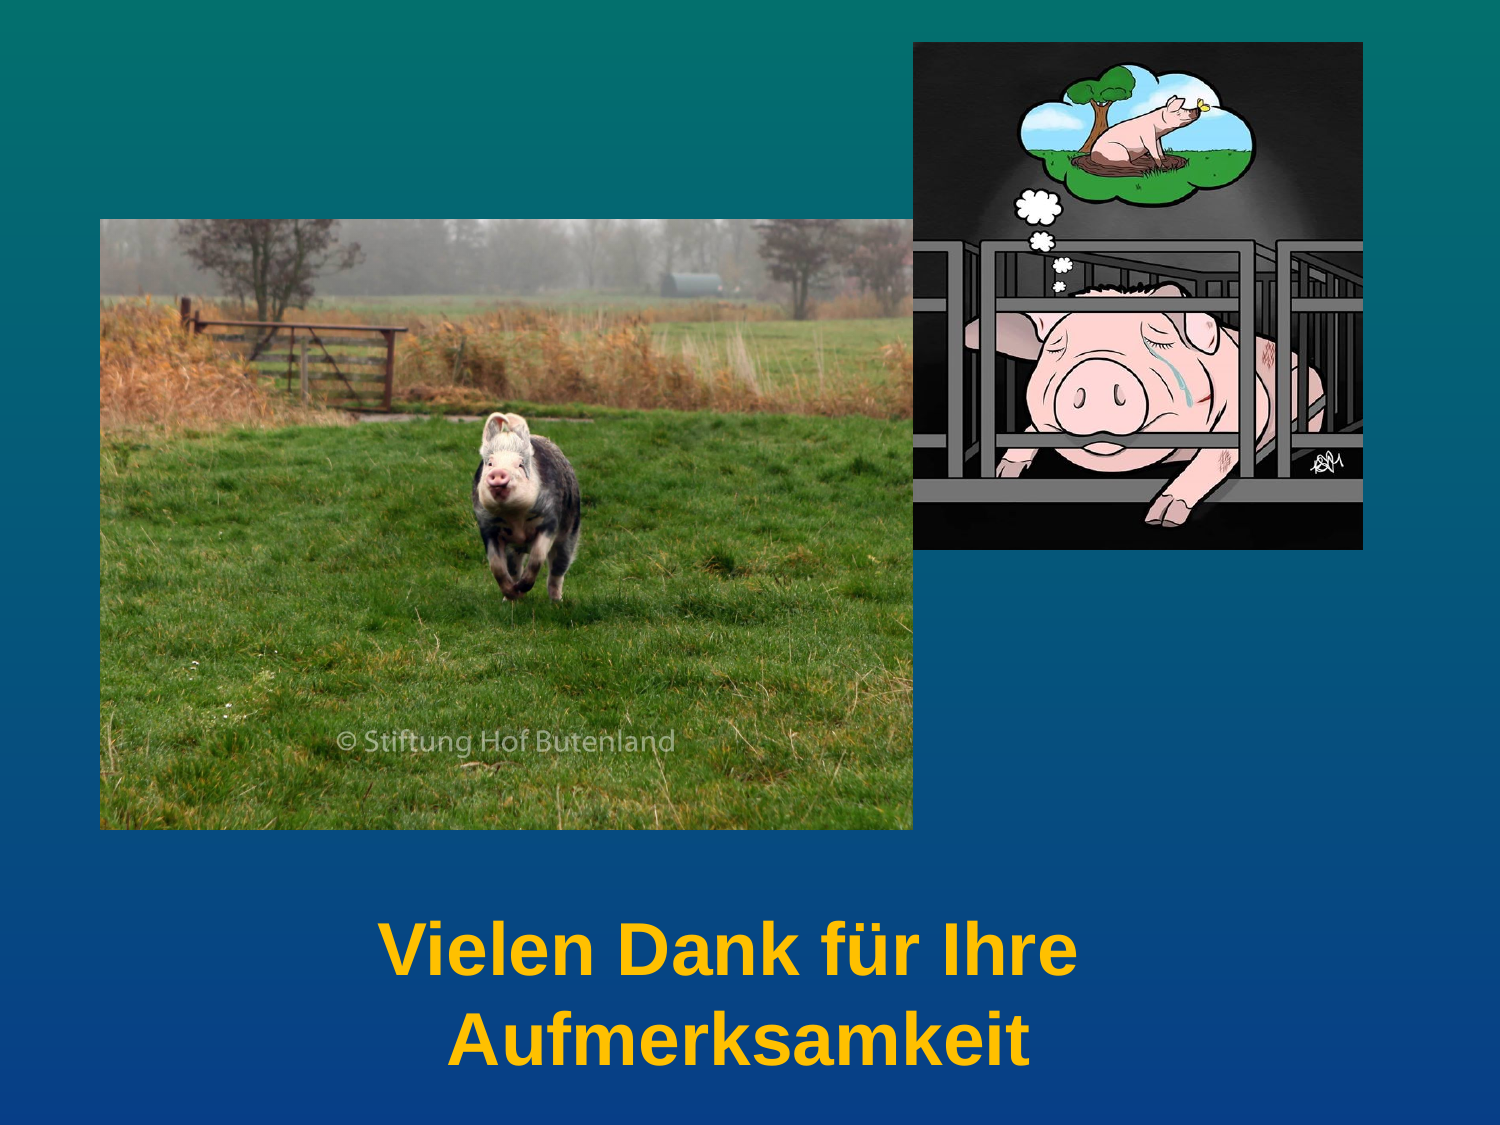

.
rtrand Russell, 1872-1970, brit. Philosoph, Pazifist und Nobelpreisträger
#
Vielen Dank für Ihre Aufmerksamkeit